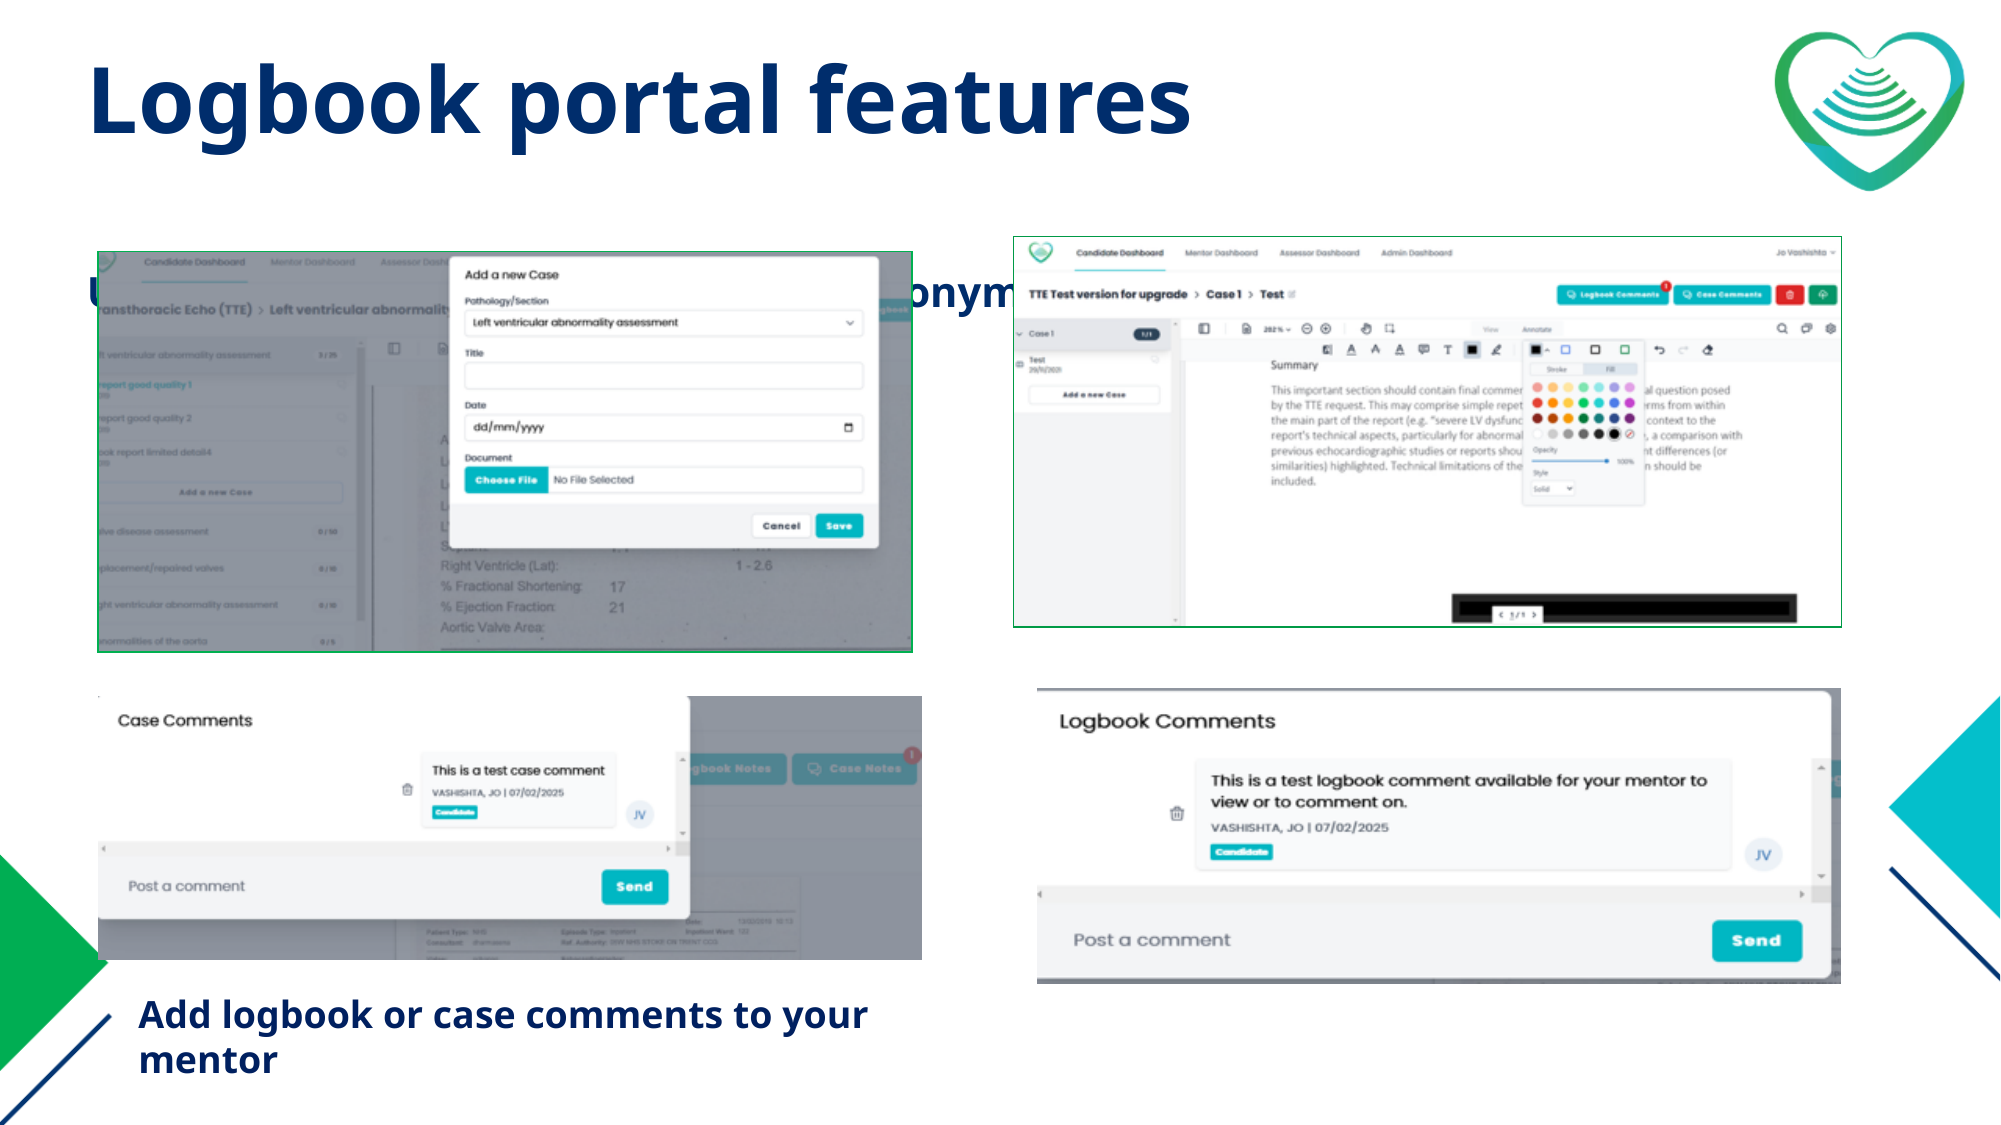

# Logbook portal features
Upload PDF reports 		 Anonymise cases
Add logbook or case comments to your mentor